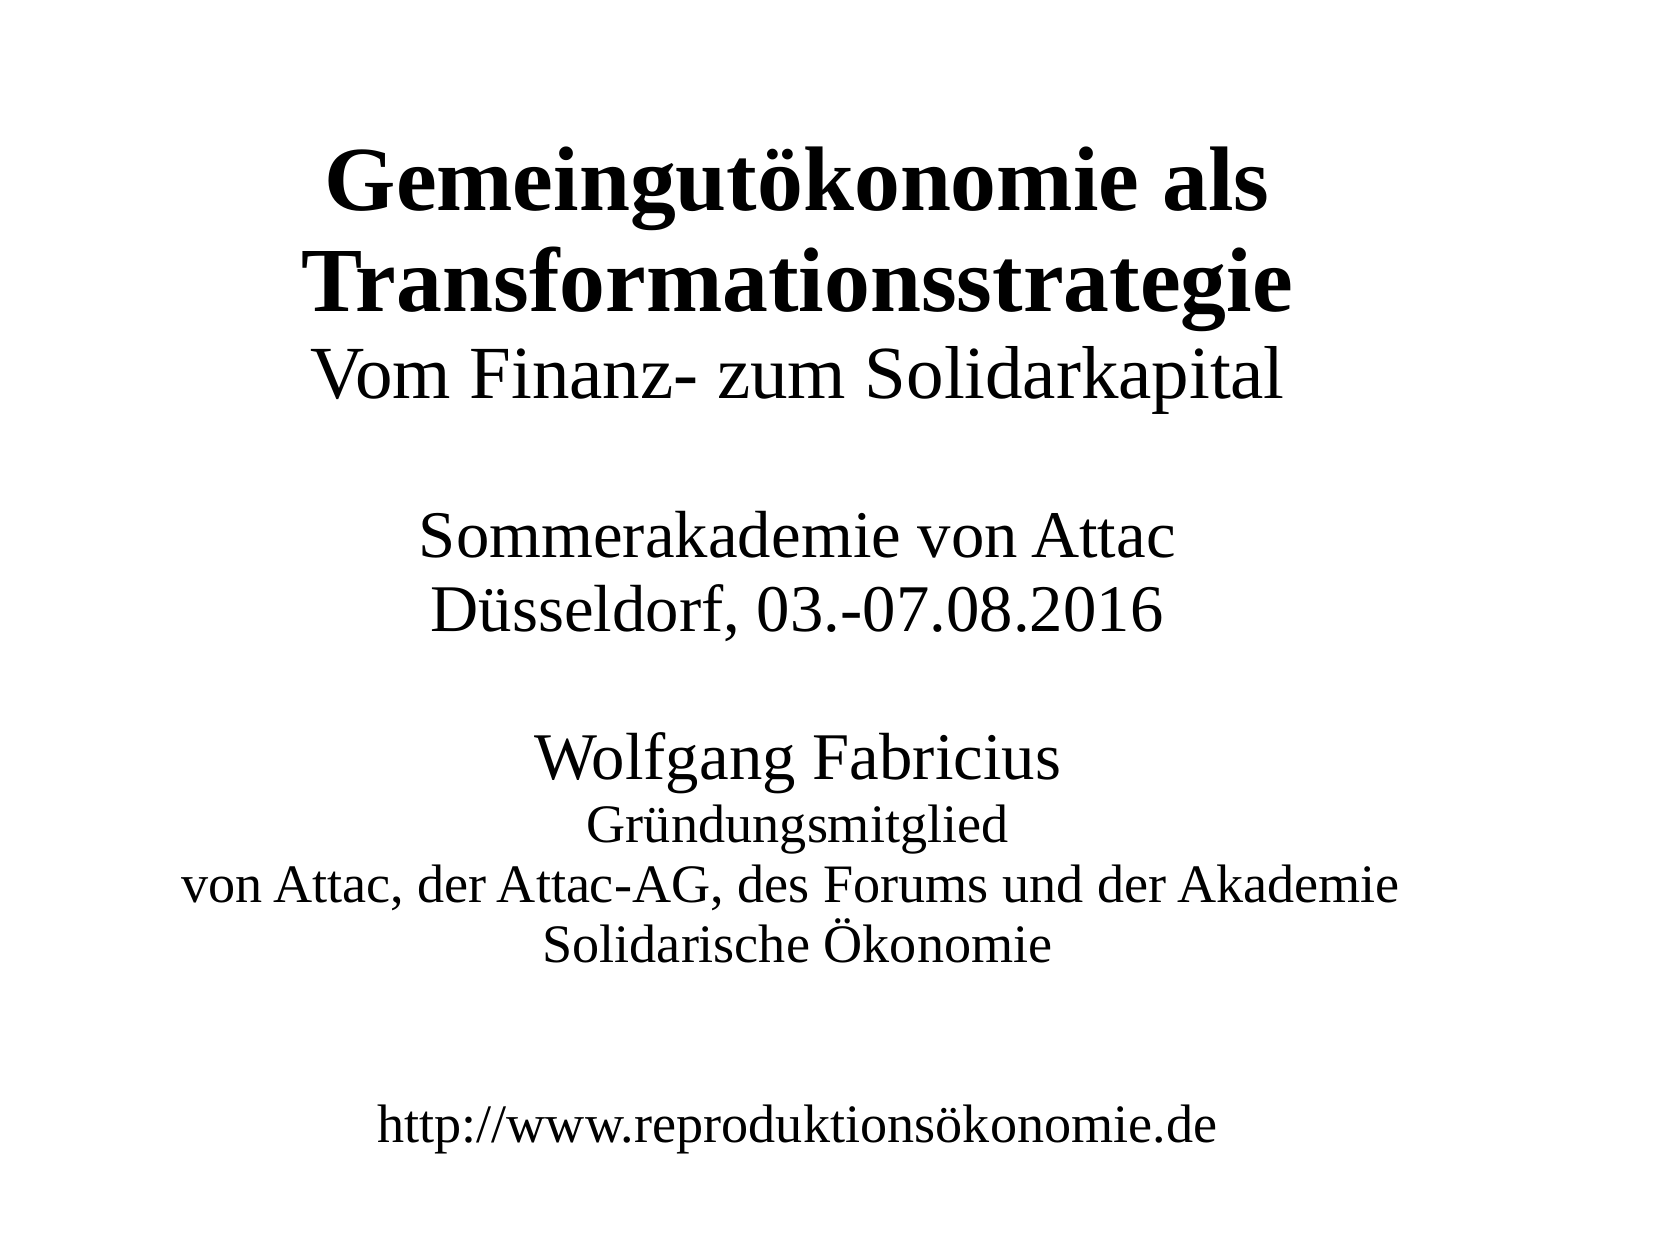

Gemeingutökonomie als Transformationsstrategie
Vom Finanz- zum Solidarkapital
Sommerakademie von Attac
Düsseldorf, 03.-07.08.2016
Wolfgang Fabricius
Gründungsmitglied
von Attac, der Attac-AG, des Forums und der Akademie
Solidarische Ökonomie
http://www.reproduktionsökonomie.de